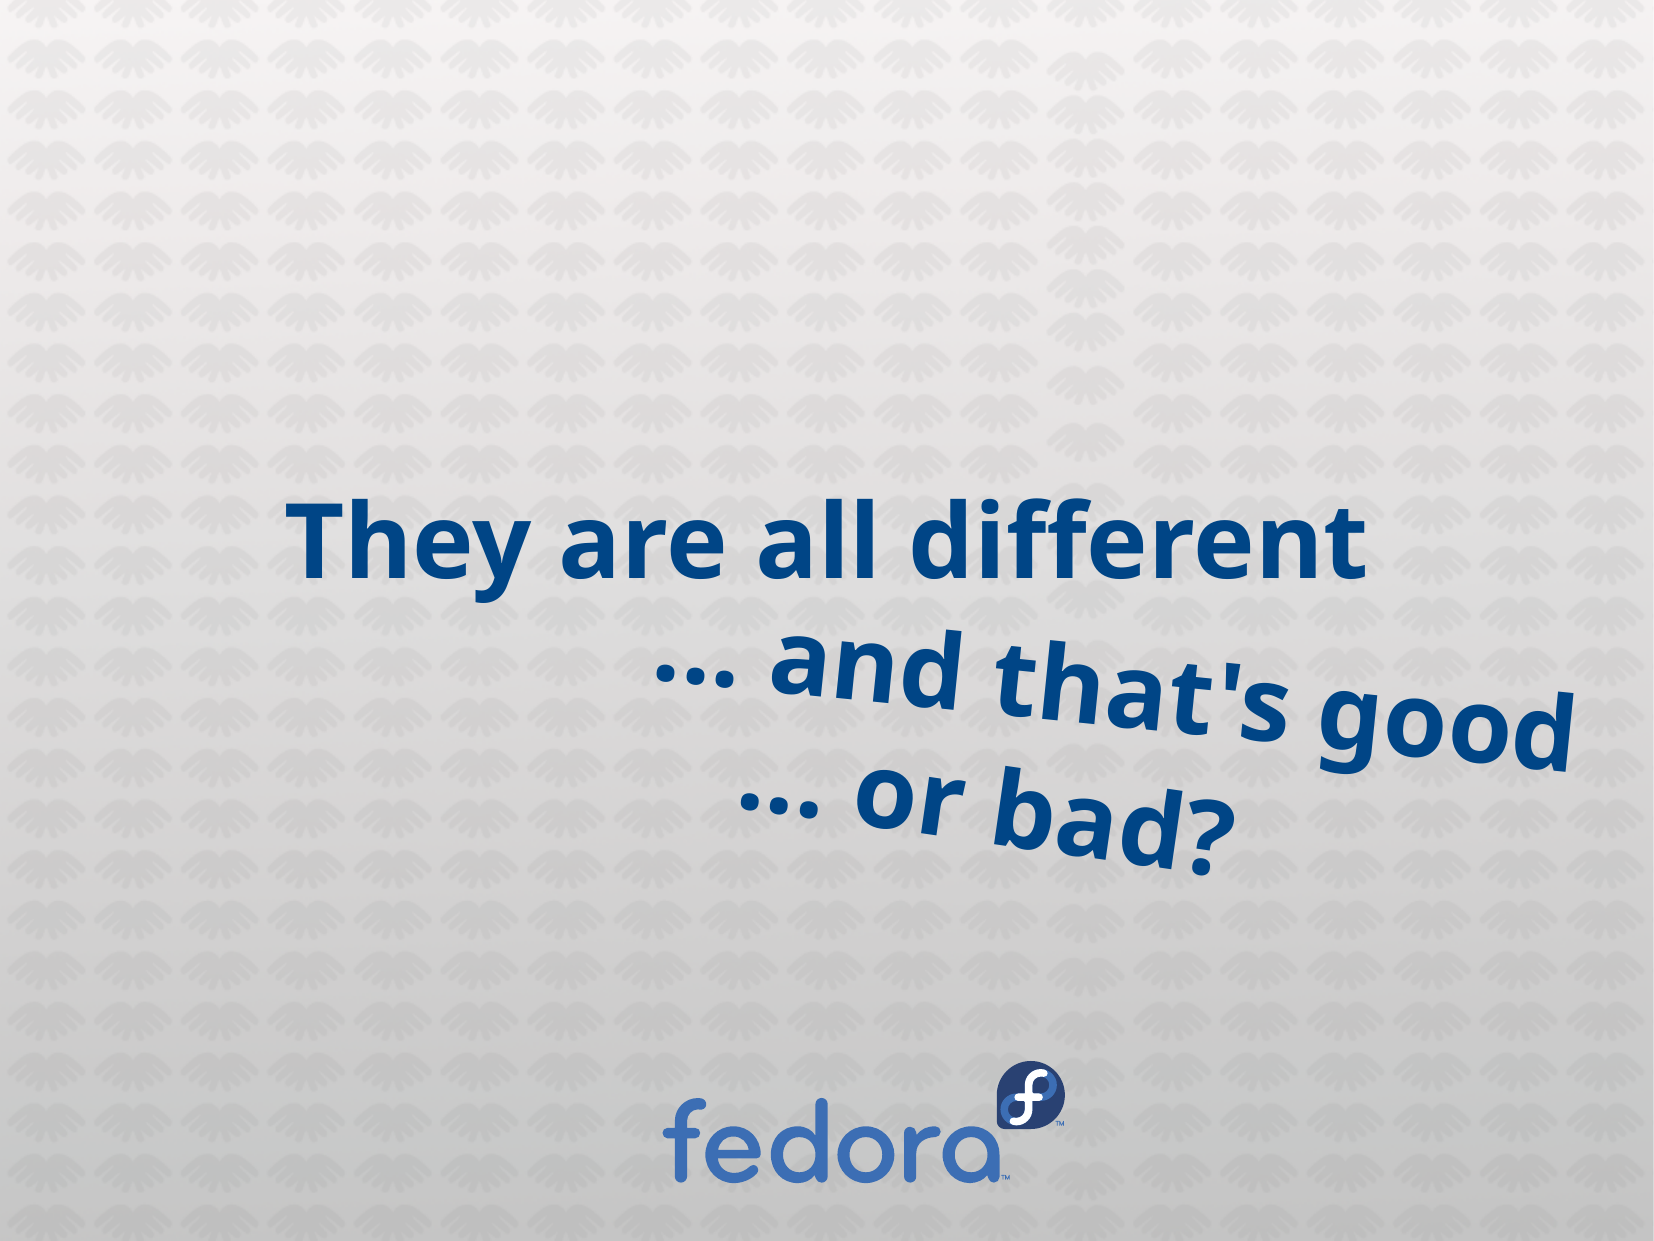

# They are all different
... and that's good
... or bad?